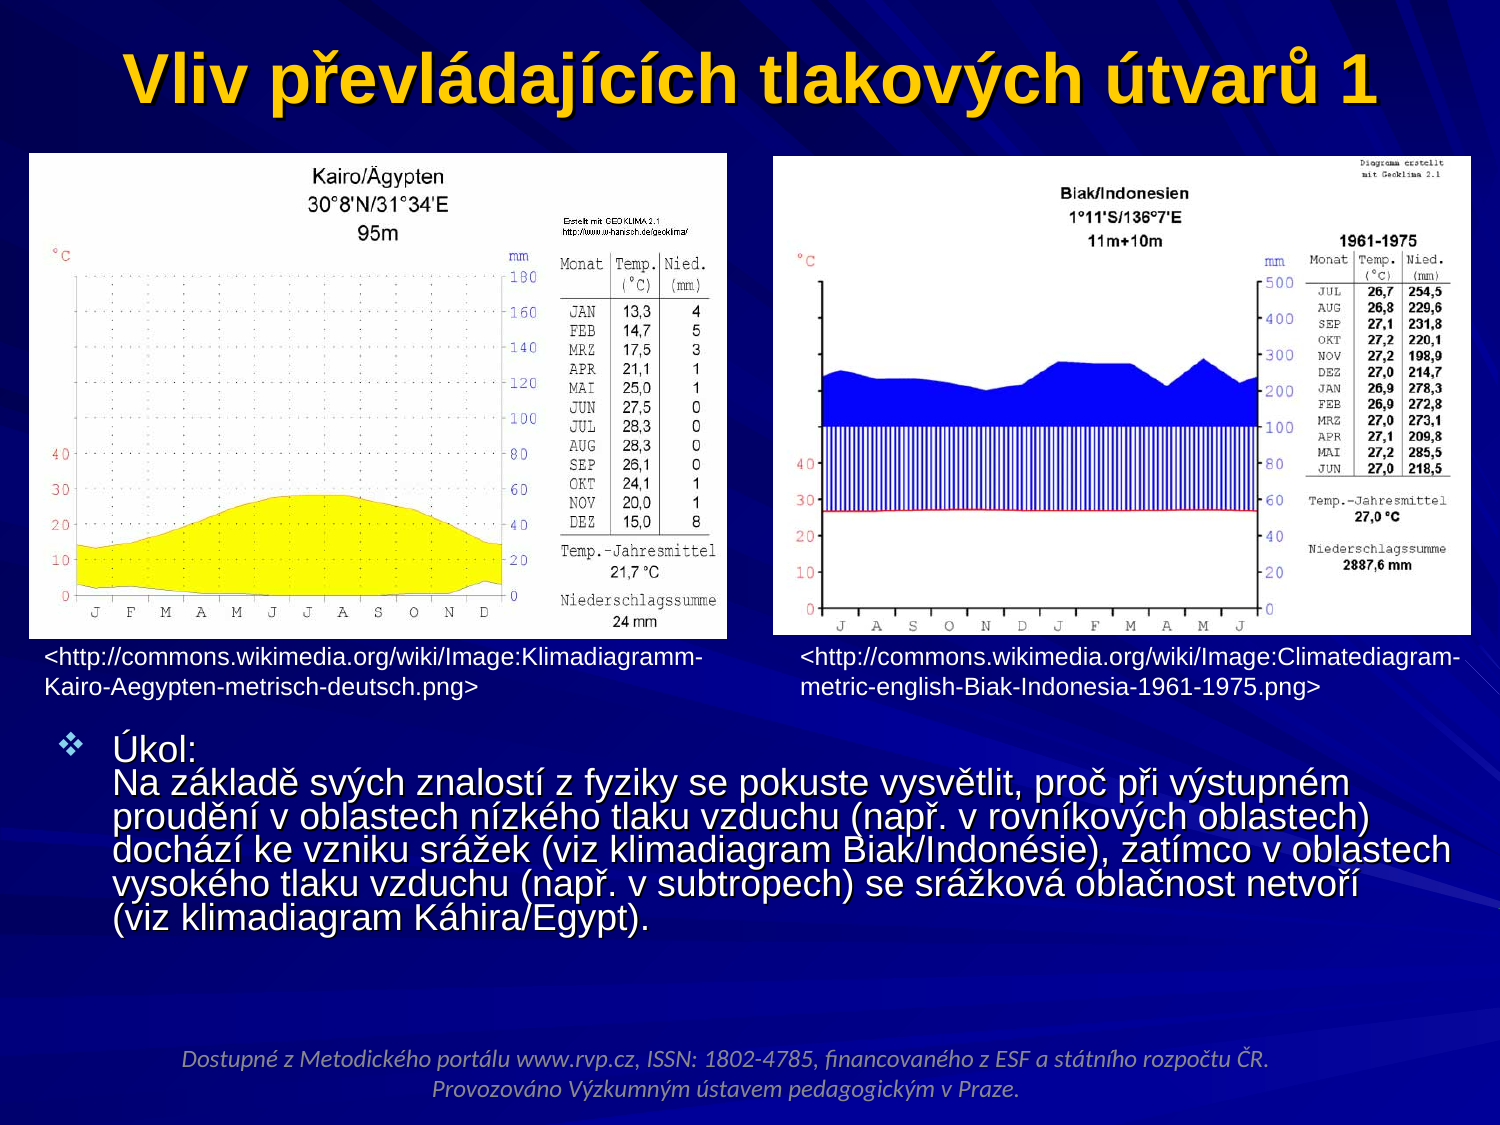

# Vliv převládajících tlakových útvarů 1
<http://commons.wikimedia.org/wiki/Image:Klimadiagramm-Kairo-Aegypten-metrisch-deutsch.png>
<http://commons.wikimedia.org/wiki/Image:Climatediagram-metric-english-Biak-Indonesia-1961-1975.png>
Úkol:
Na základě svých znalostí z fyziky se pokuste vysvětlit, proč při výstupném proudění v oblastech nízkého tlaku vzduchu (např. v rovníkových oblastech) dochází ke vzniku srážek (viz klimadiagram Biak/Indonésie), zatímco v oblastech vysokého tlaku vzduchu (např. v subtropech) se srážková oblačnost netvoří
(viz klimadiagram Káhira/Egypt).
Dostupné z Metodického portálu www.rvp.cz, ISSN: 1802-4785, financovaného z ESF a státního rozpočtu ČR. Provozováno Výzkumným ústavem pedagogickým v Praze.